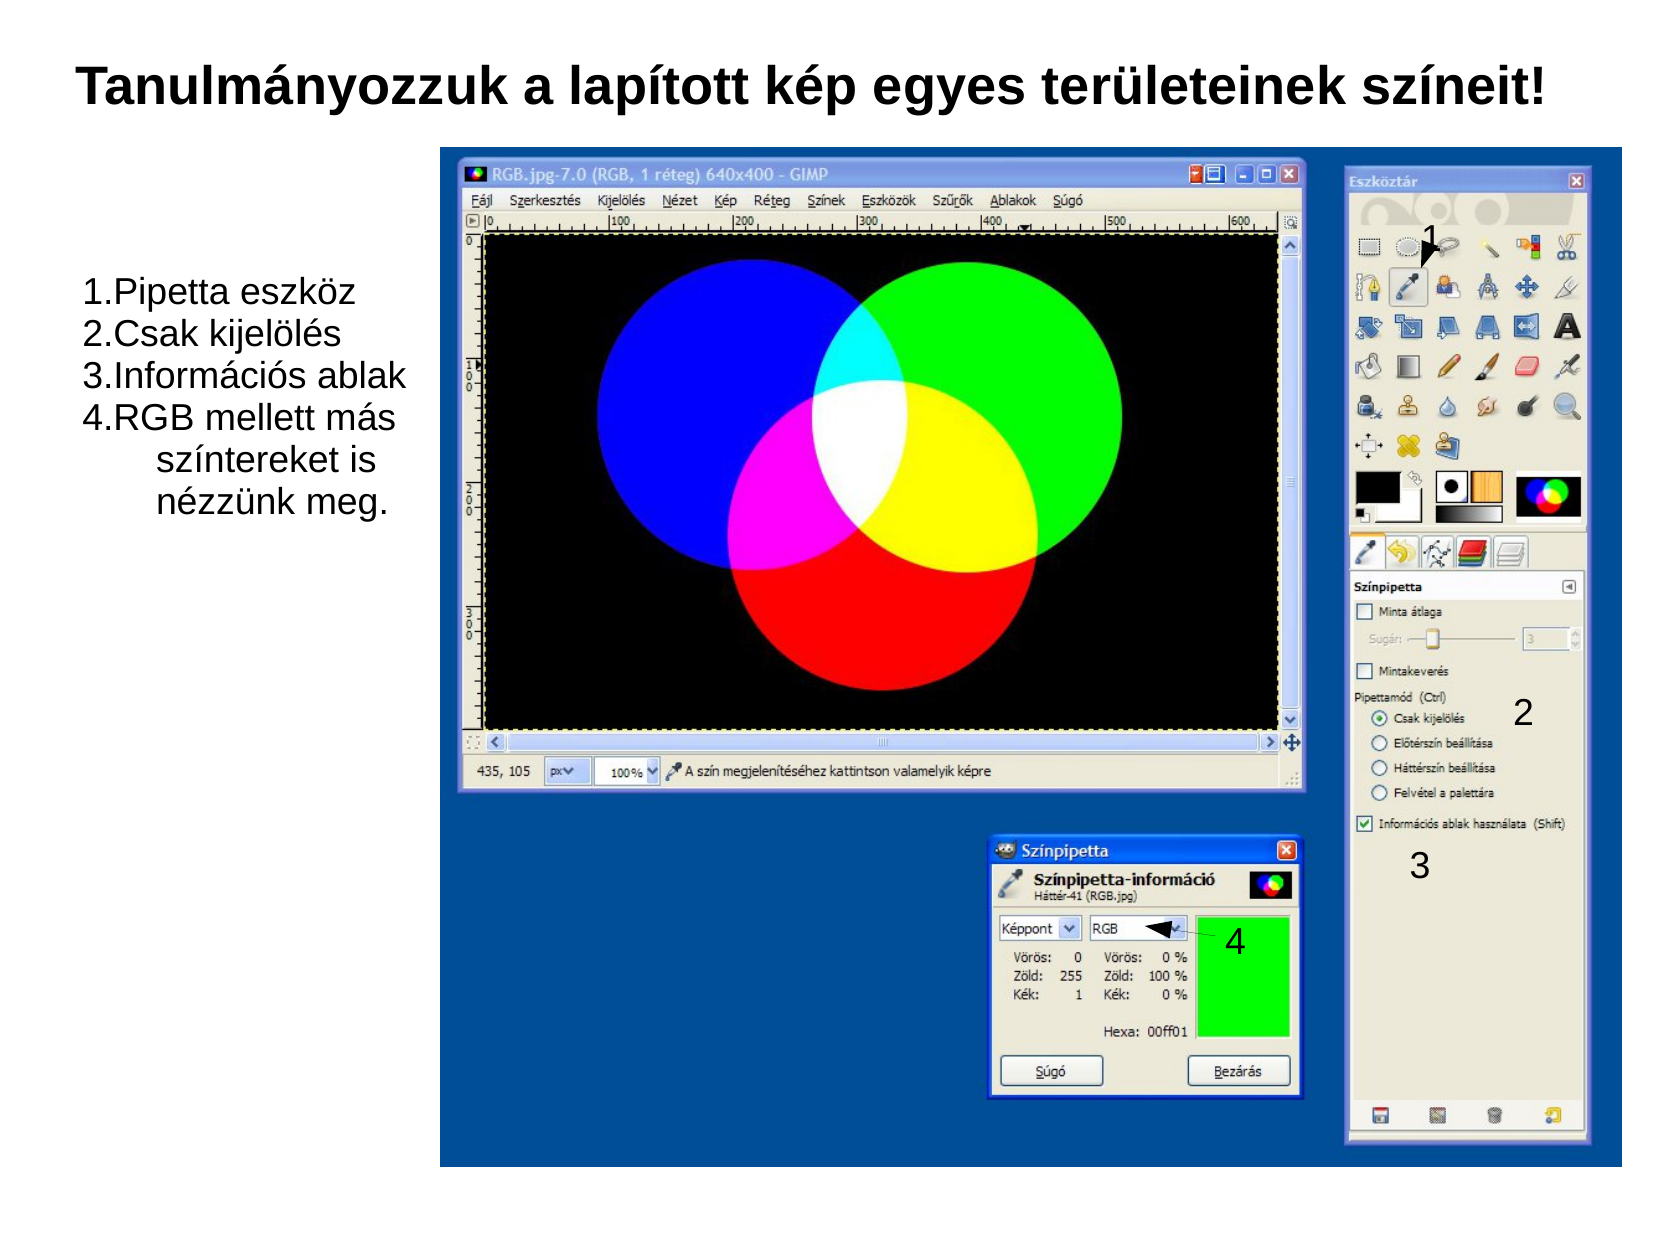

Tanulmányozzuk a lapított kép egyes területeinek színeit!
1
Pipetta eszköz
Csak kijelölés
Információs ablak
RGB mellett más
	színtereket is
	nézzünk meg.
2
3
4